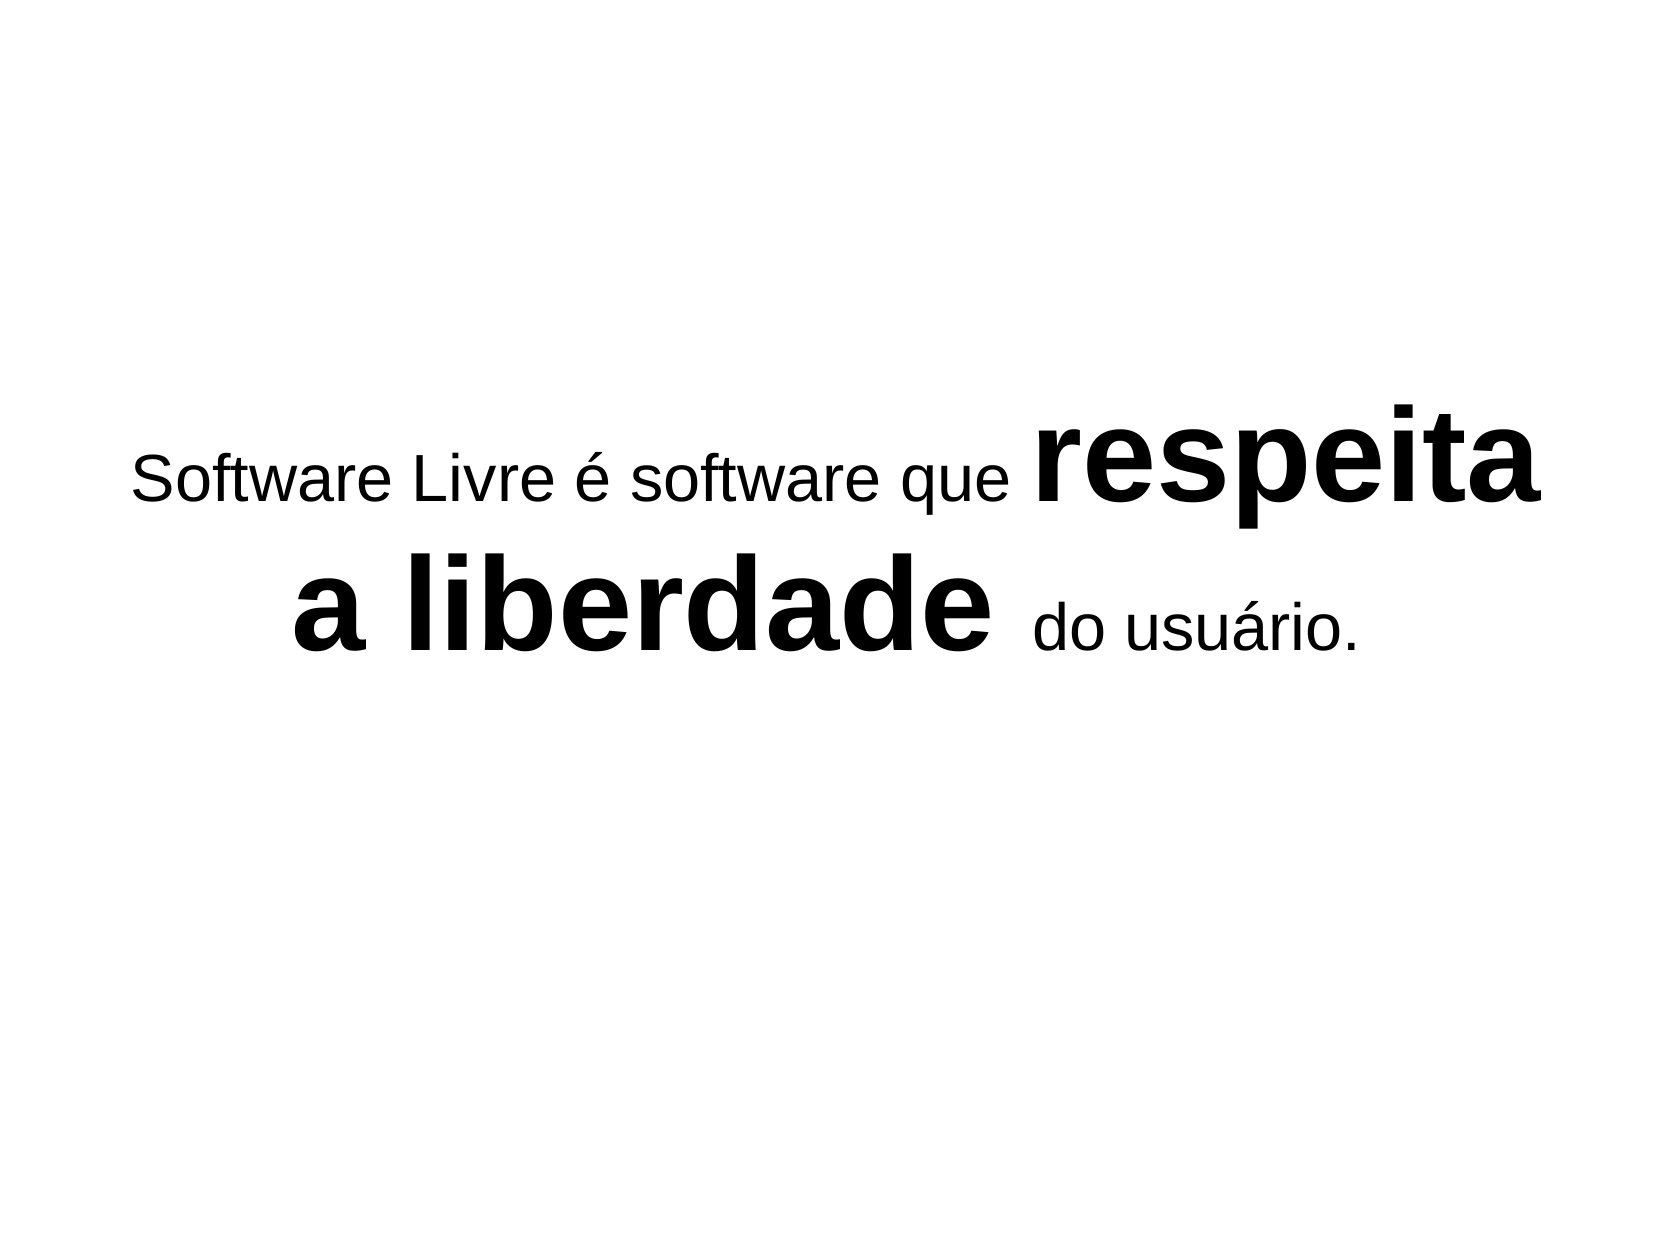

# Software Livre é software que respeita a liberdade do usuário.